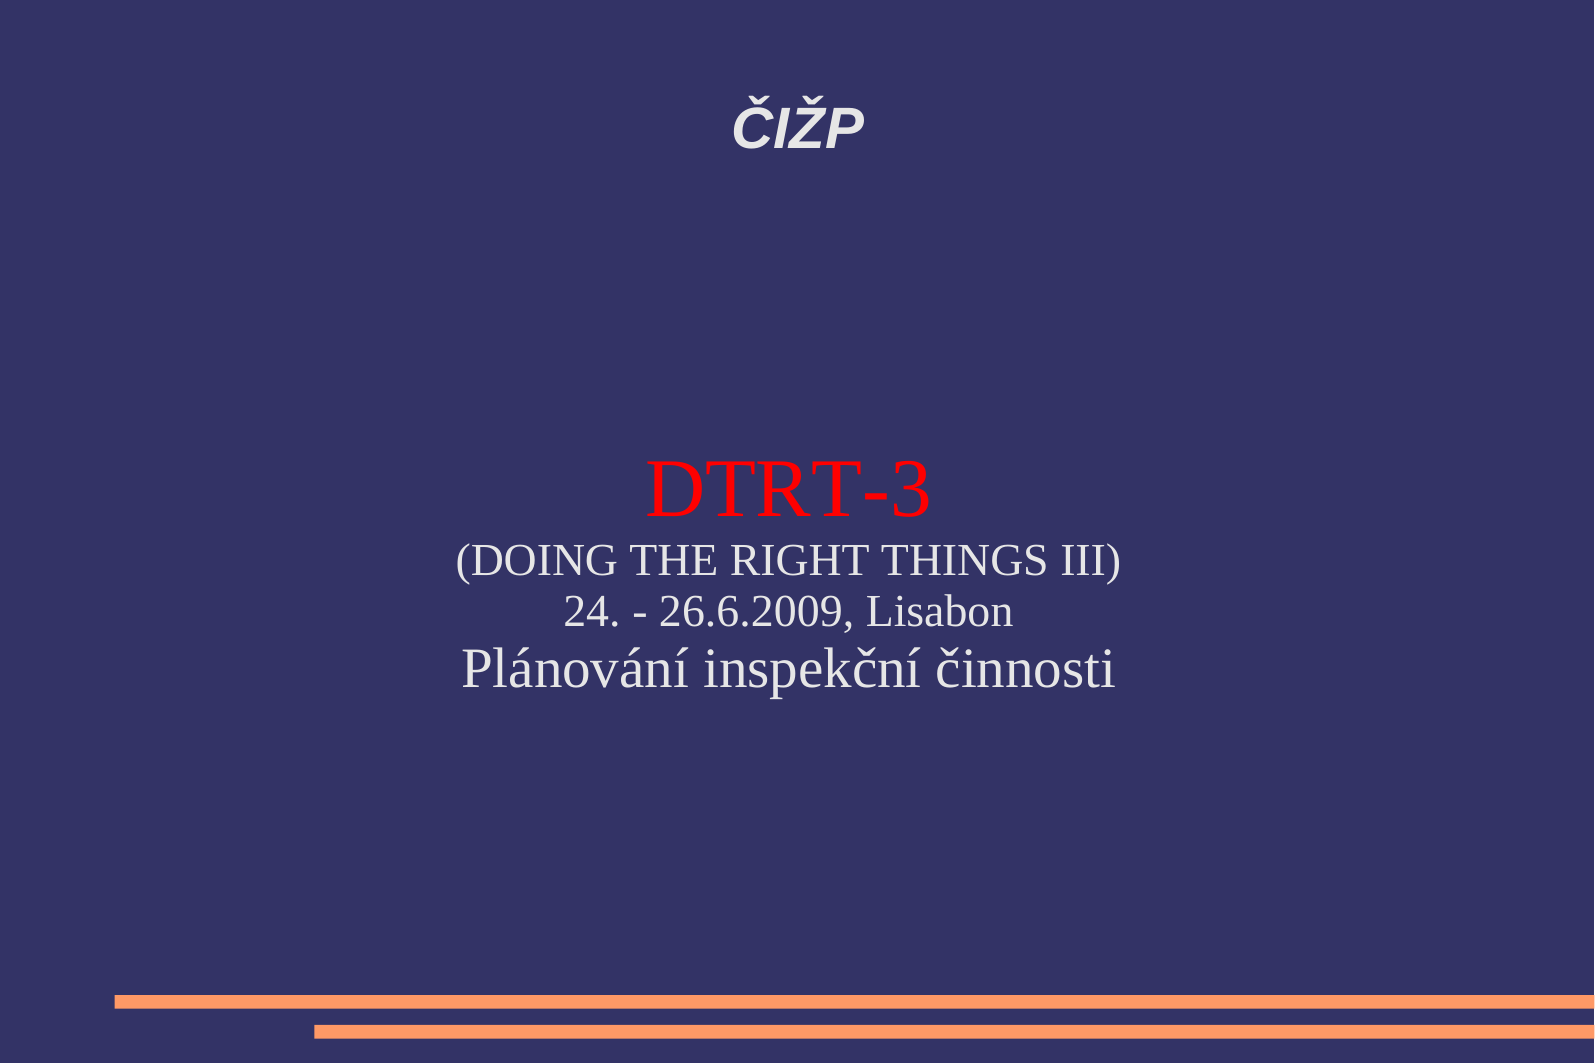

# ČIŽP
DTRT-3
(DOING THE RIGHT THINGS III)
24. - 26.6.2009, Lisabon
Plánování inspekční činnosti